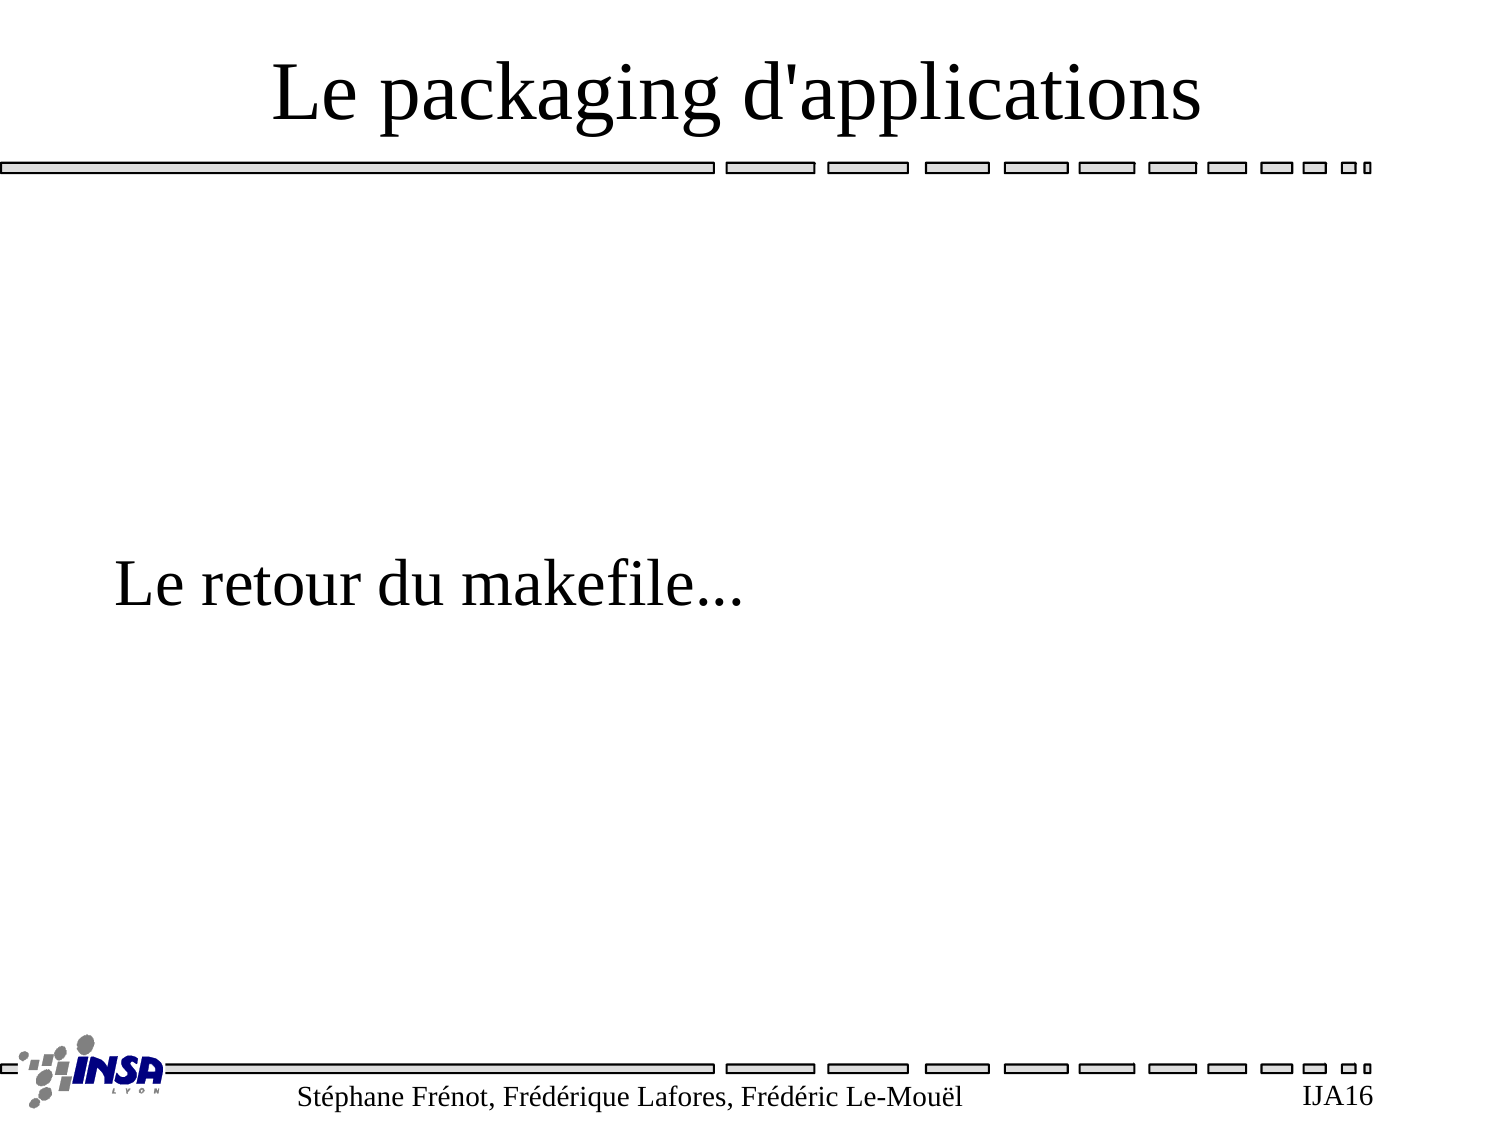

# Le packaging d'applications
Le retour du makefile...